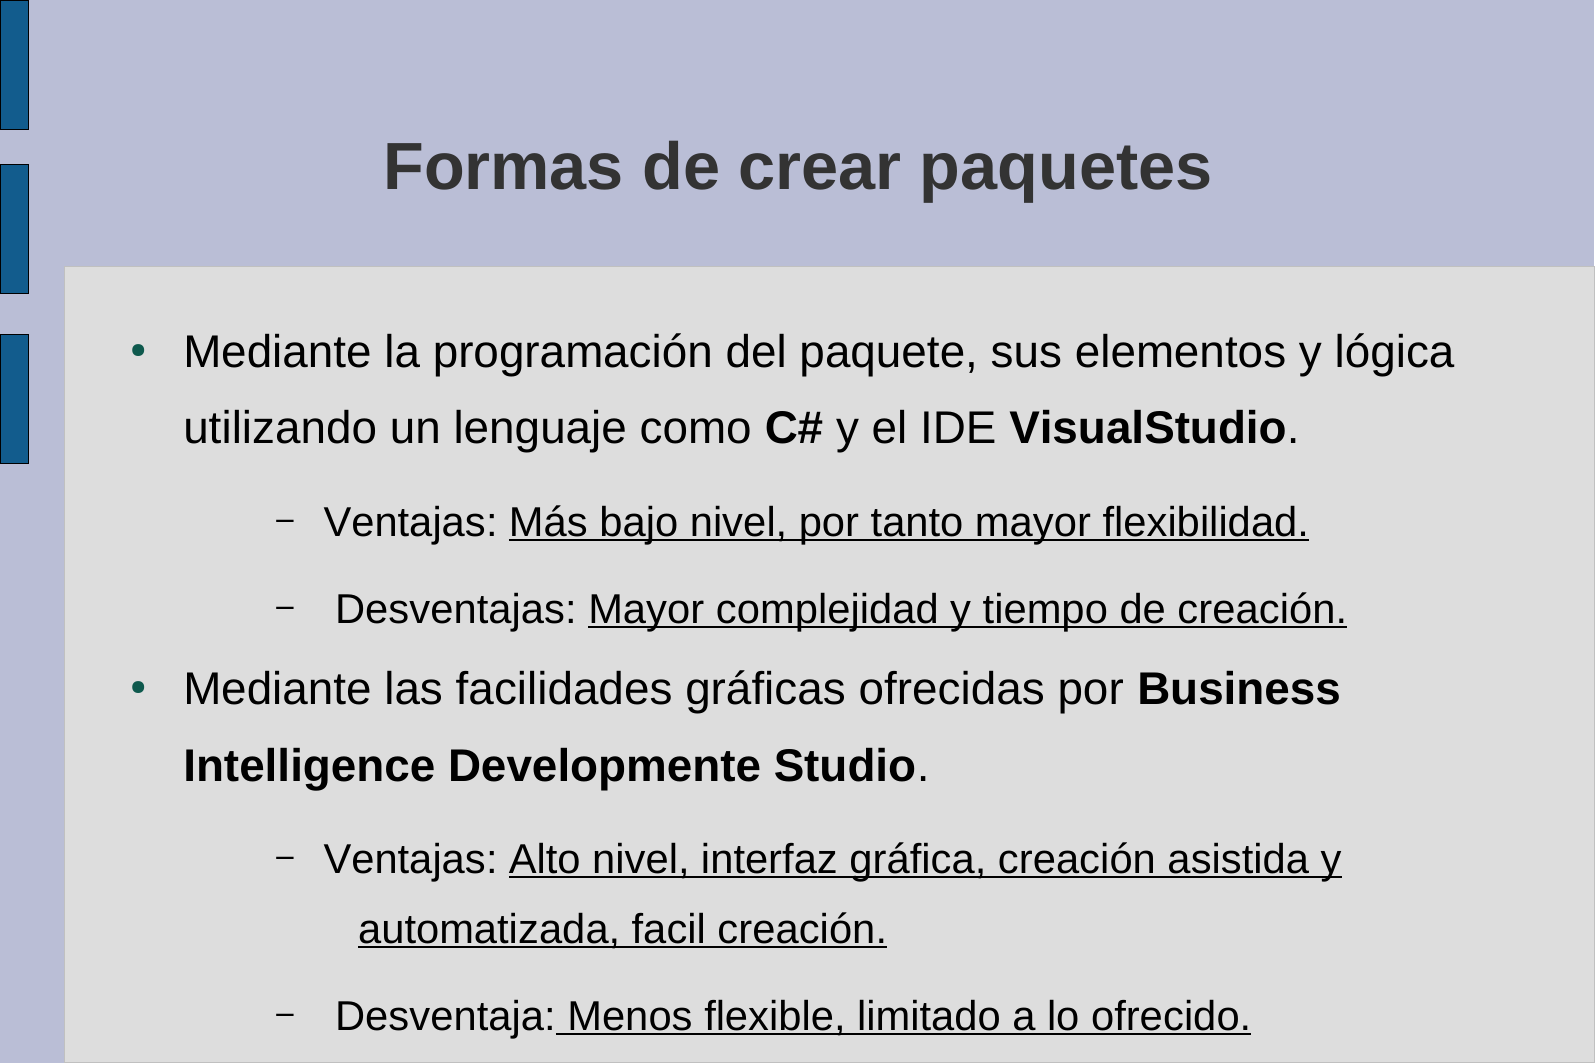

# Formas de crear paquetes
Mediante la programación del paquete, sus elementos y lógica utilizando un lenguaje como C# y el IDE VisualStudio.
Ventajas: Más bajo nivel, por tanto mayor flexibilidad.
 Desventajas: Mayor complejidad y tiempo de creación.
Mediante las facilidades gráficas ofrecidas por Business Intelligence Developmente Studio.
Ventajas: Alto nivel, interfaz gráfica, creación asistida y automatizada, facil creación.
 Desventaja: Menos flexible, limitado a lo ofrecido.